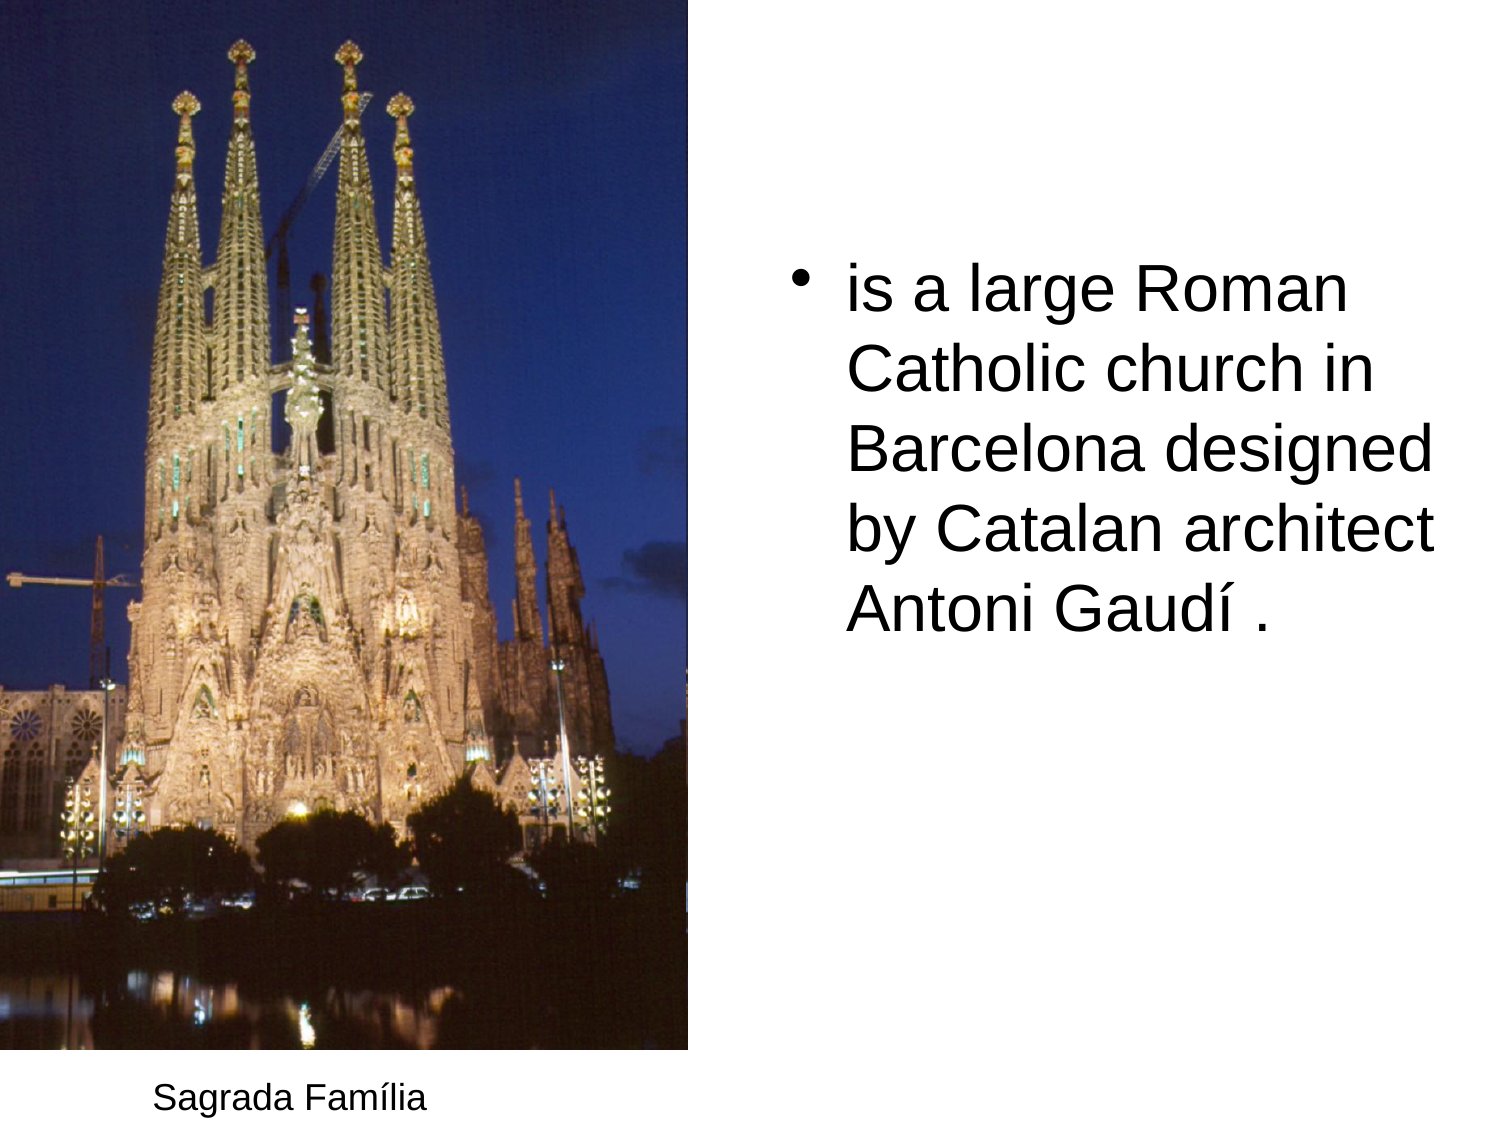

#
is a large Roman Catholic church in Barcelona designed by Catalan architect Antoni Gaudí .
Sagrada Família